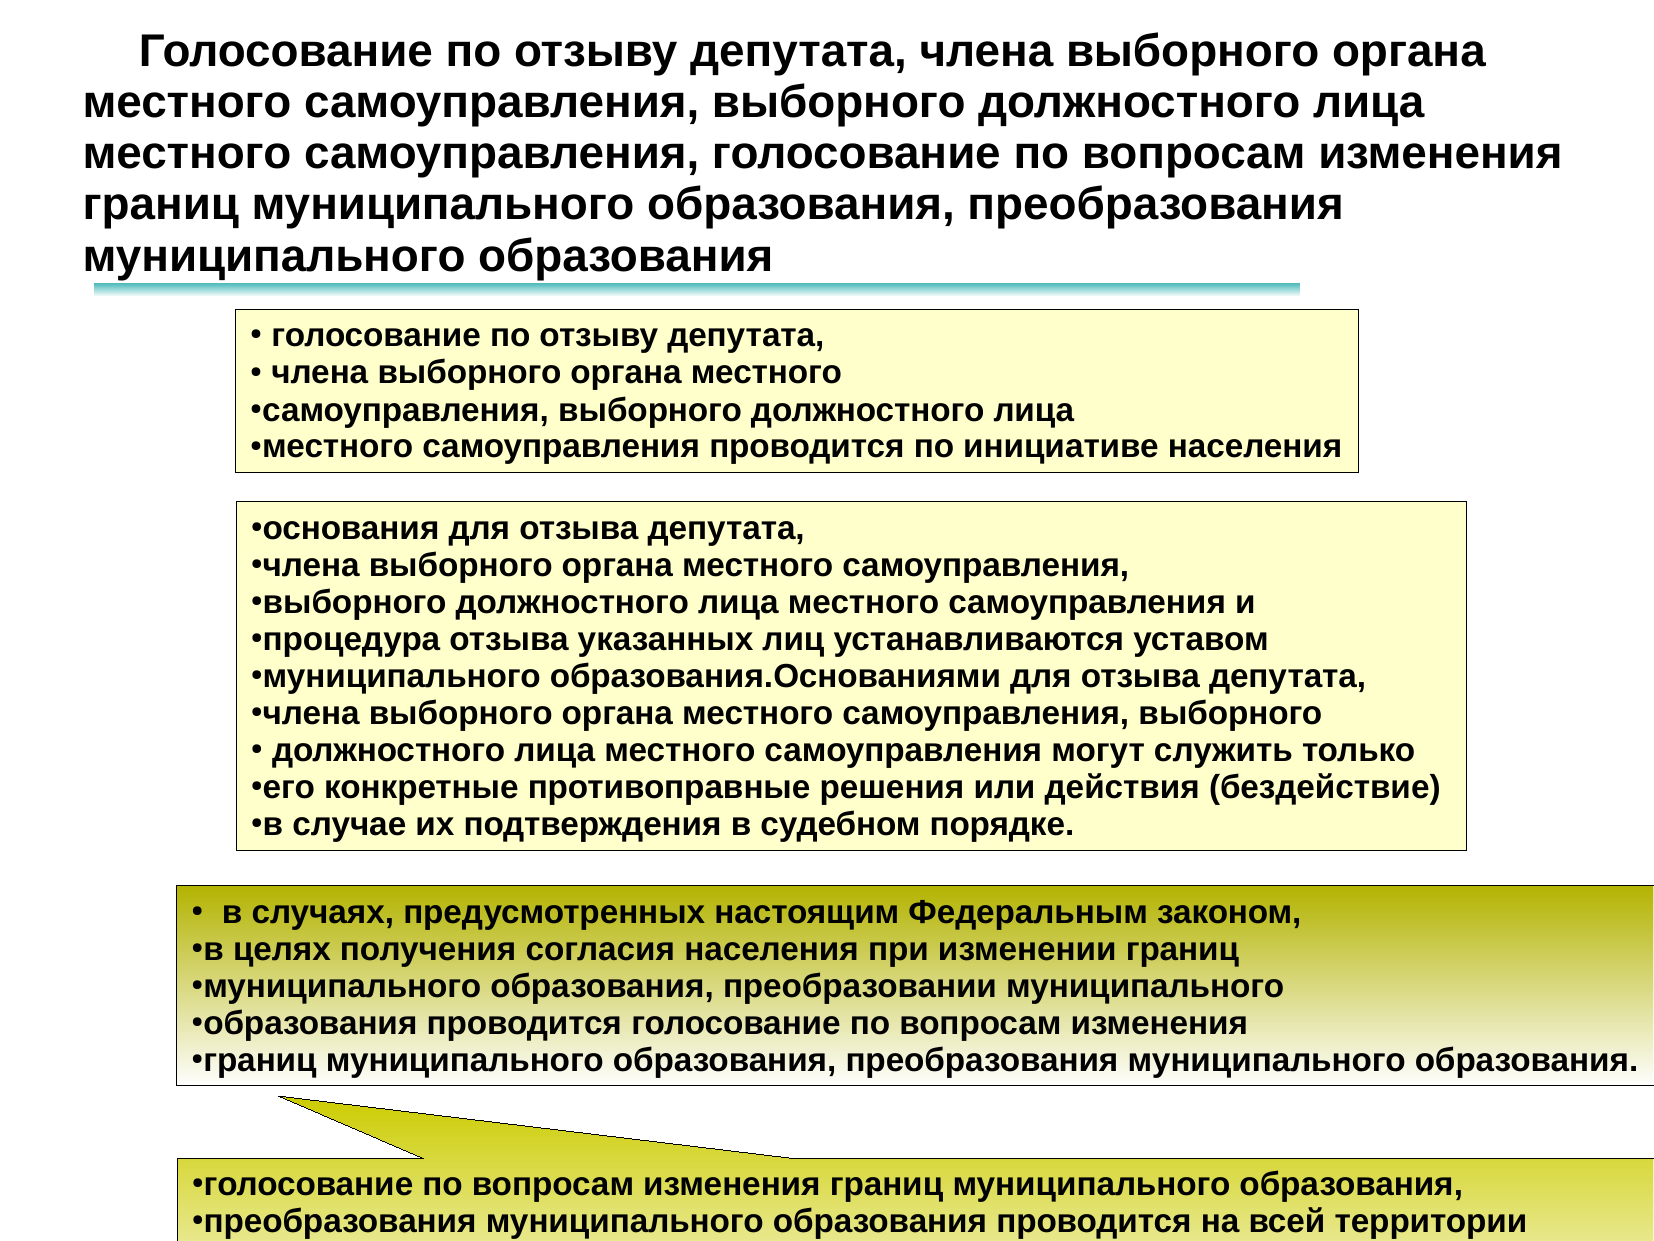

# Голосование по отзыву депутата, члена выборного органа местного самоуправления, выборного должностного лица местного самоуправления, голосование по вопросам изменения границ муниципального образования, преобразования муниципального образования
 голосование по отзыву депутата,
 члена выборного органа местного
самоуправления, выборного должностного лица
местного самоуправления проводится по инициативе населения
основания для отзыва депутата,
члена выборного органа местного самоуправления,
выборного должностного лица местного самоуправления и
процедура отзыва указанных лиц устанавливаются уставом
муниципального образования.Основаниями для отзыва депутата,
члена выборного органа местного самоуправления, выборного
 должностного лица местного самоуправления могут служить только
его конкретные противоправные решения или действия (бездействие)
в случае их подтверждения в судебном порядке.
 в случаях, предусмотренных настоящим Федеральным законом,
в целях получения согласия населения при изменении границ
муниципального образования, преобразовании муниципального
образования проводится голосование по вопросам изменения
границ муниципального образования, преобразования муниципального образования.
голосование по вопросам изменения границ муниципального образования,
преобразования муниципального образования проводится на всей территории
муниципального образования или на части его территории в соответствии
с частями 2 и 3 статьи 12, частями 3, 5 и 7 статьи 13 настоящего Федерального закона.